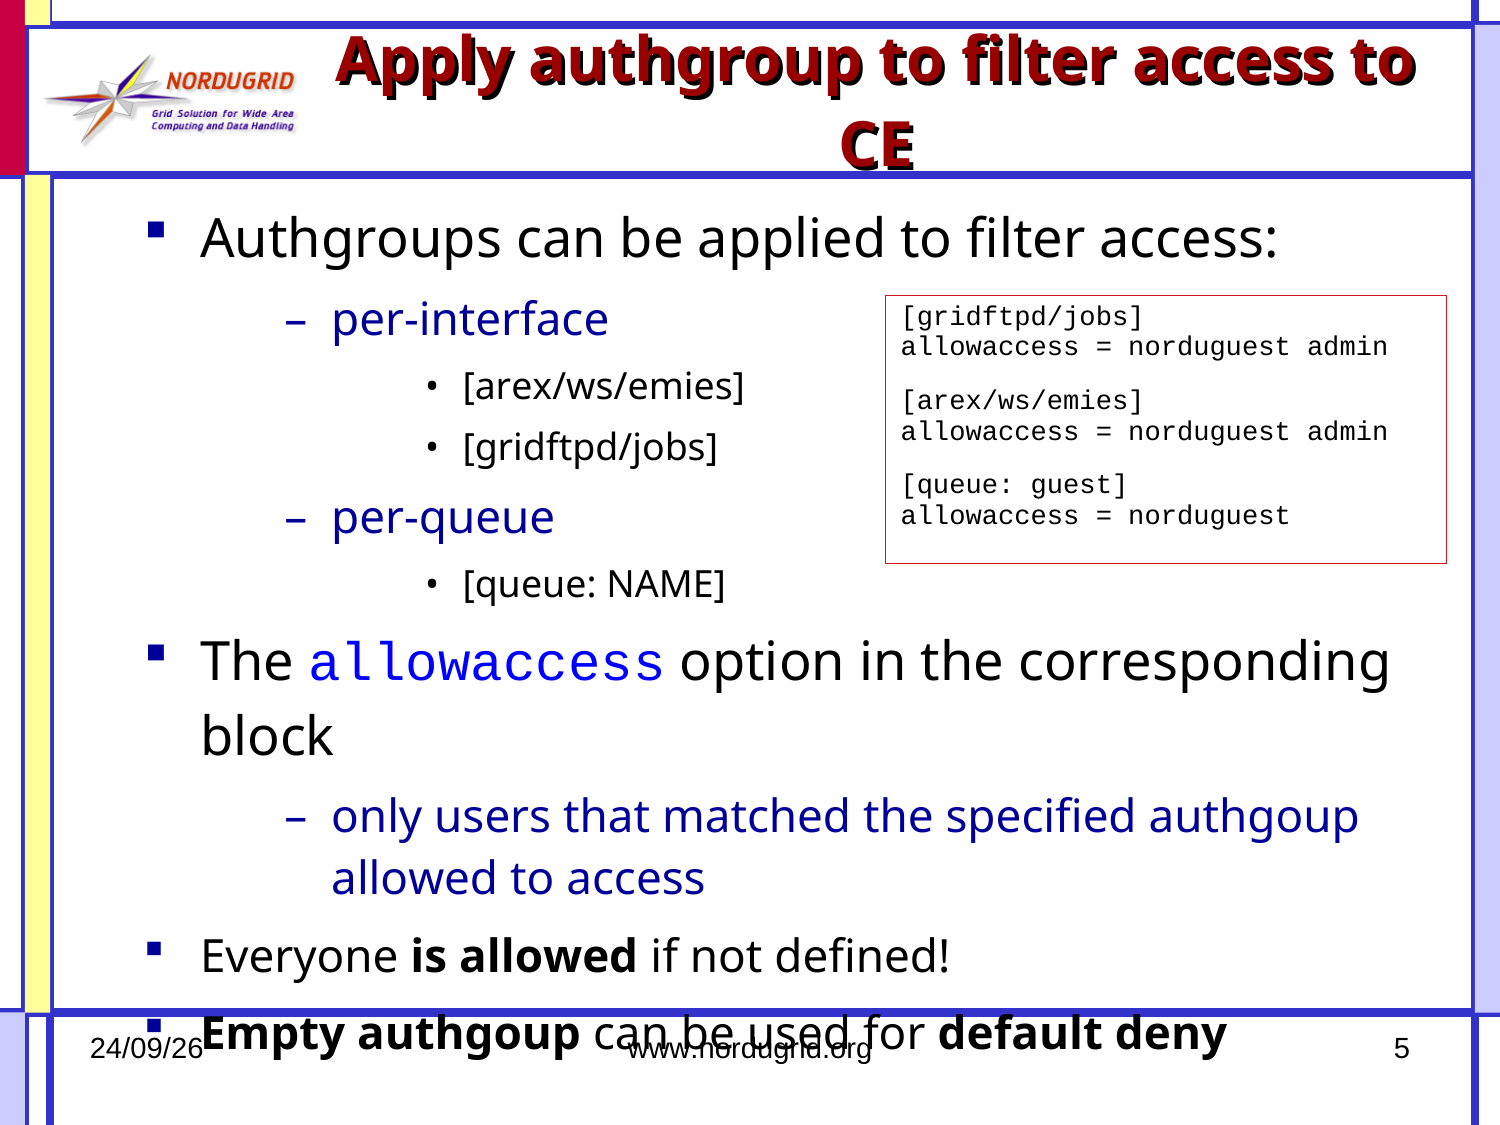

# Apply authgroup to filter access to CE
Authgroups can be applied to filter access:
per-interface
[arex/ws/emies]
[gridftpd/jobs]
per-queue
[queue: NAME]
The allowaccess option in the corresponding block
only users that matched the specified authgoup allowed to access
Everyone is allowed if not defined!
Empty authgoup can be used for default deny
[gridftpd/jobs]
allowaccess = norduguest admin
[arex/ws/emies]
allowaccess = norduguest admin
[queue: guest]
allowaccess = norduguest
www.nordugrid.org
5